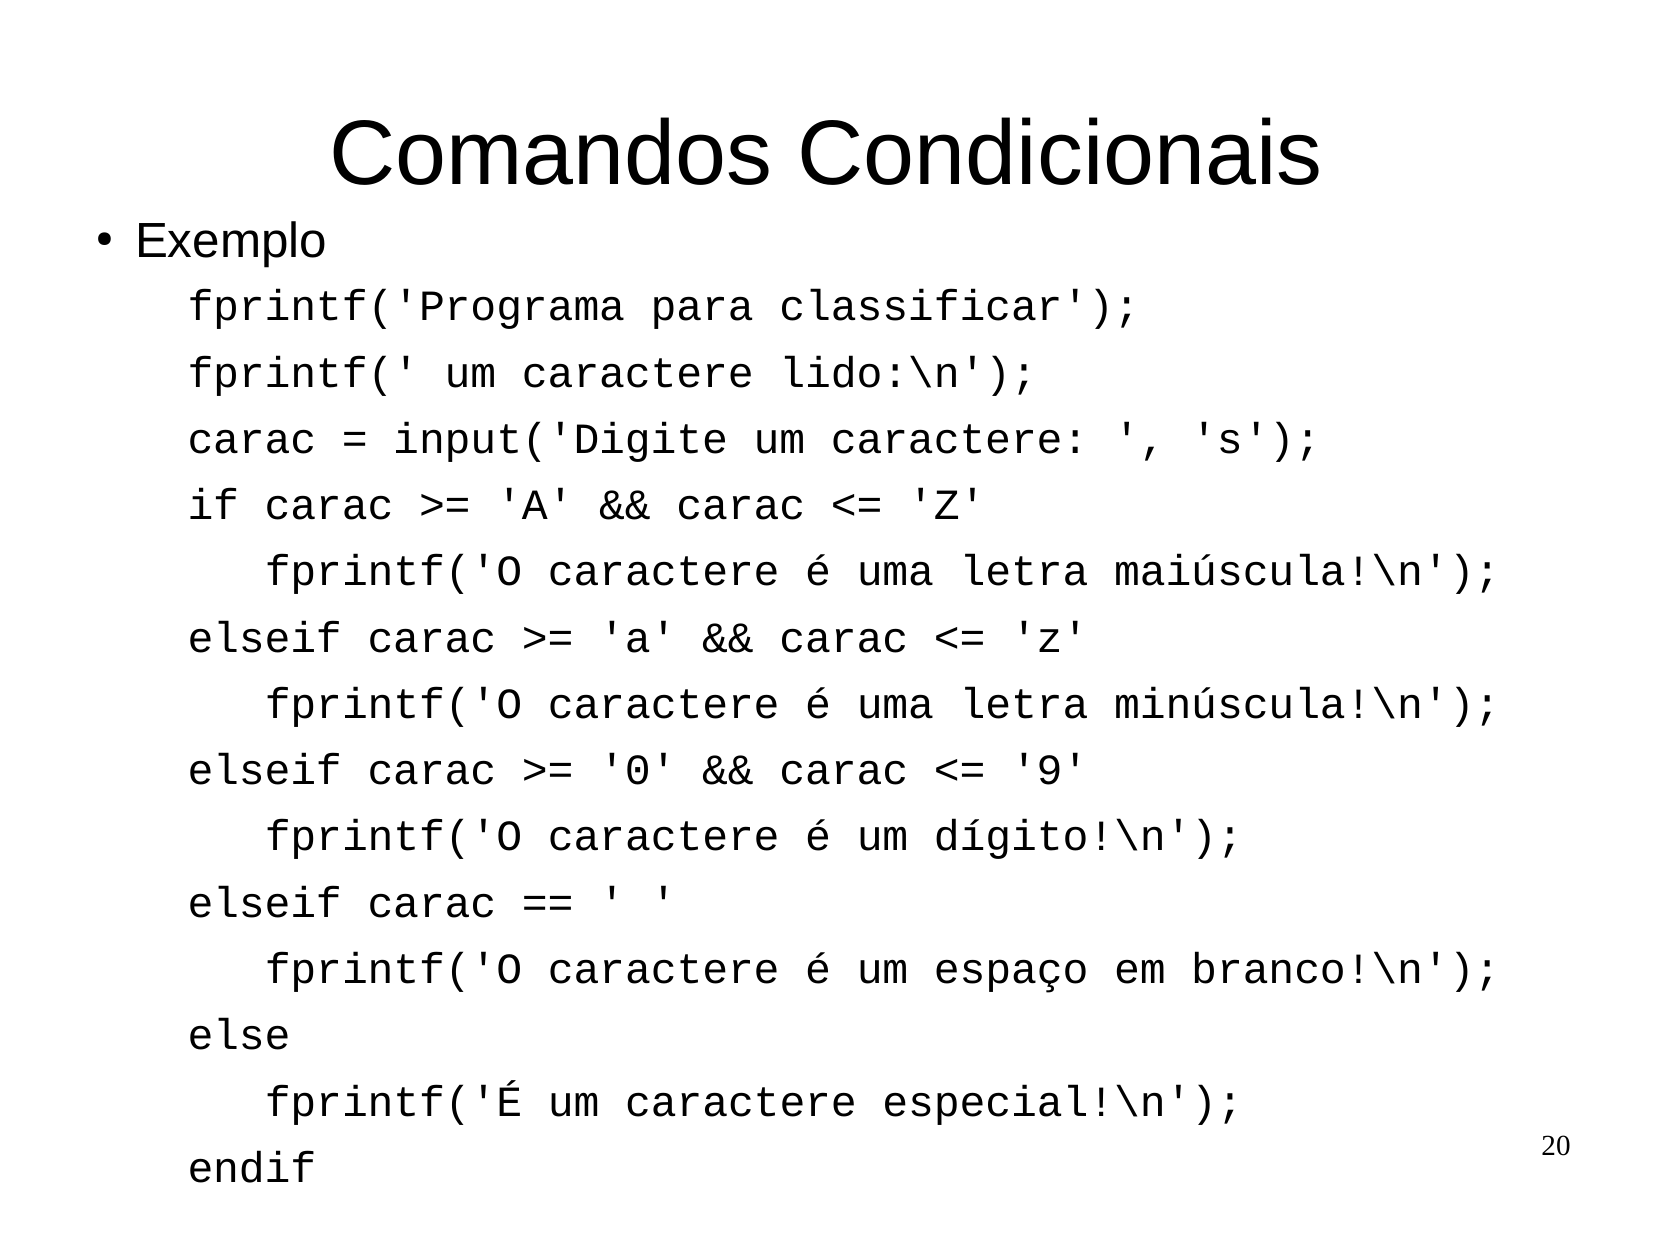

# Comandos Condicionais
Exemplo
fprintf('Programa para classificar');
fprintf(' um caractere lido:\n');
carac = input('Digite um caractere: ', 's');
if carac >= 'A' && carac <= 'Z'
 fprintf('O caractere é uma letra maiúscula!\n');
elseif carac >= 'a' && carac <= 'z'
 fprintf('O caractere é uma letra minúscula!\n');
elseif carac >= '0' && carac <= '9'
 fprintf('O caractere é um dígito!\n');
elseif carac == ' '
 fprintf('O caractere é um espaço em branco!\n');
else
 fprintf('É um caractere especial!\n');
endif
20